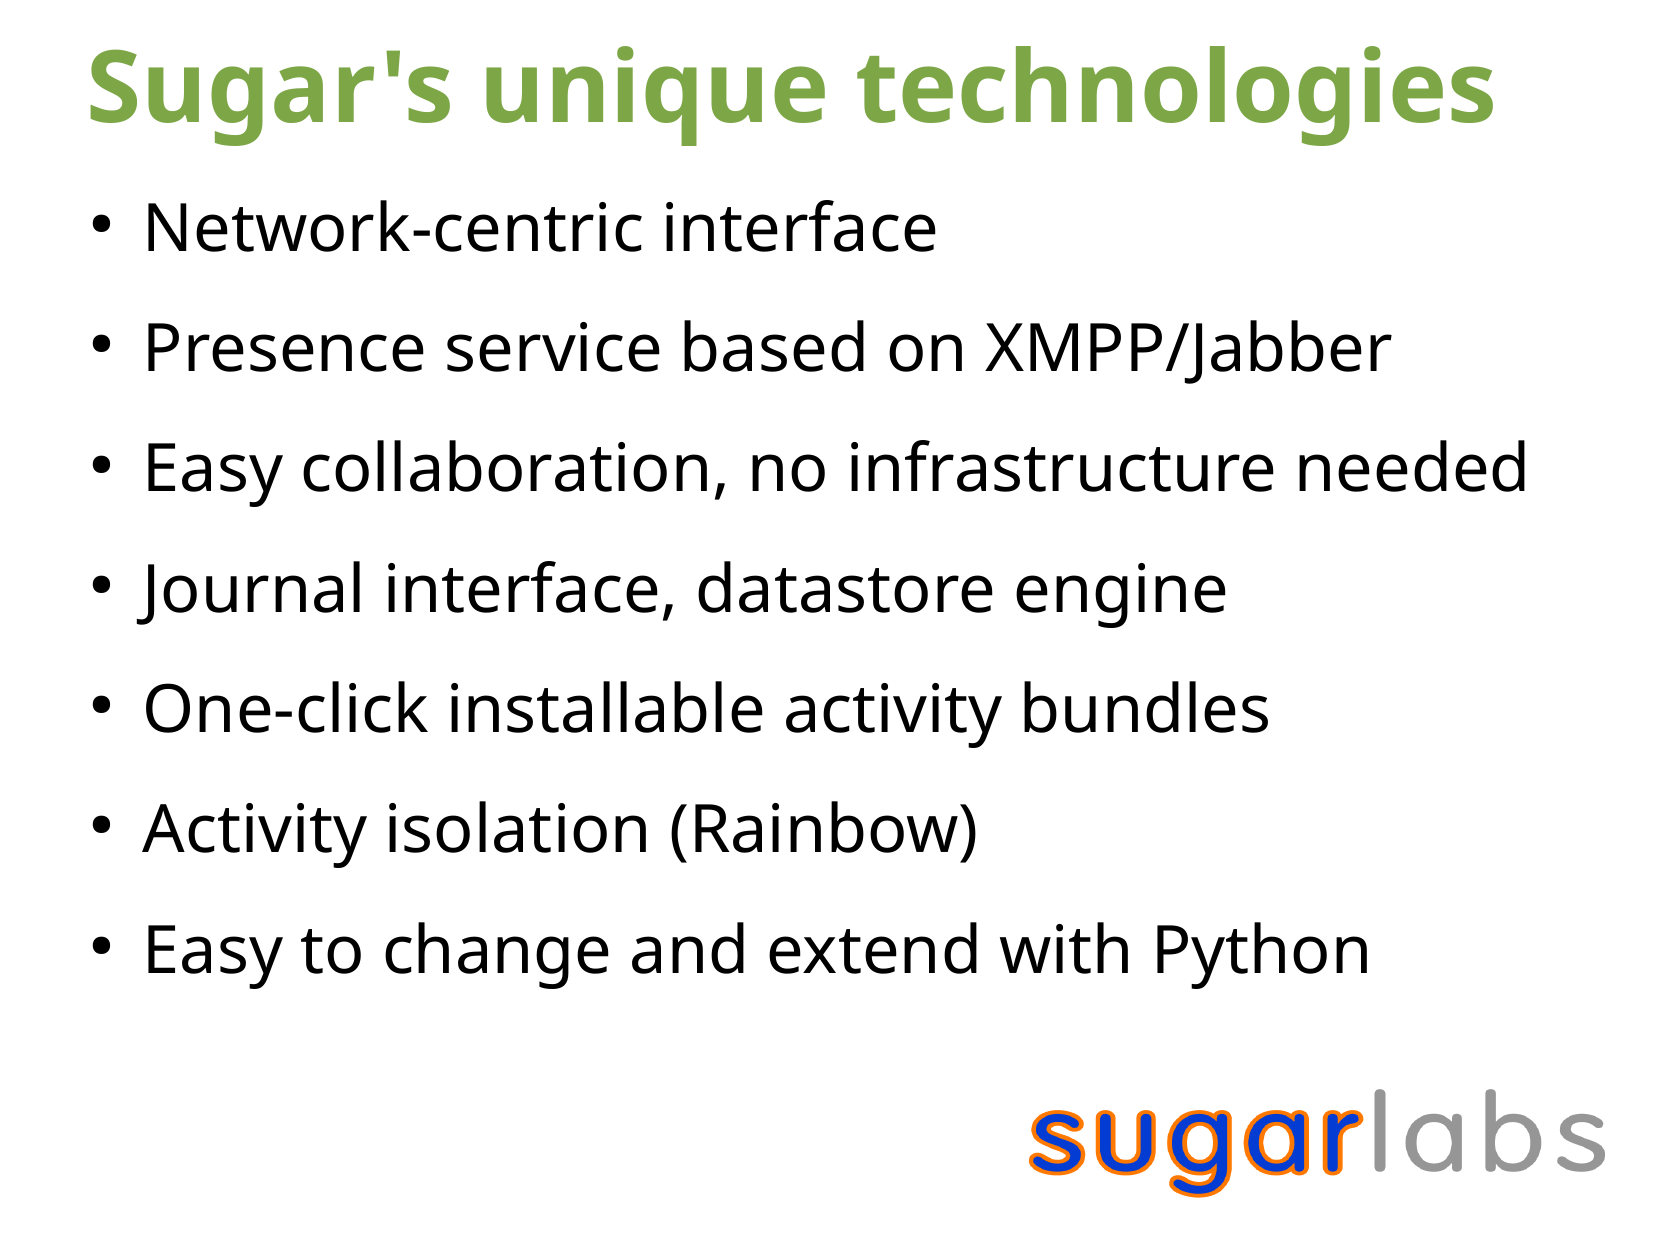

# Sugar's unique technologies
Network-centric interface
Presence service based on XMPP/Jabber
Easy collaboration, no infrastructure needed
Journal interface, datastore engine
One-click installable activity bundles
Activity isolation (Rainbow)
Easy to change and extend with Python